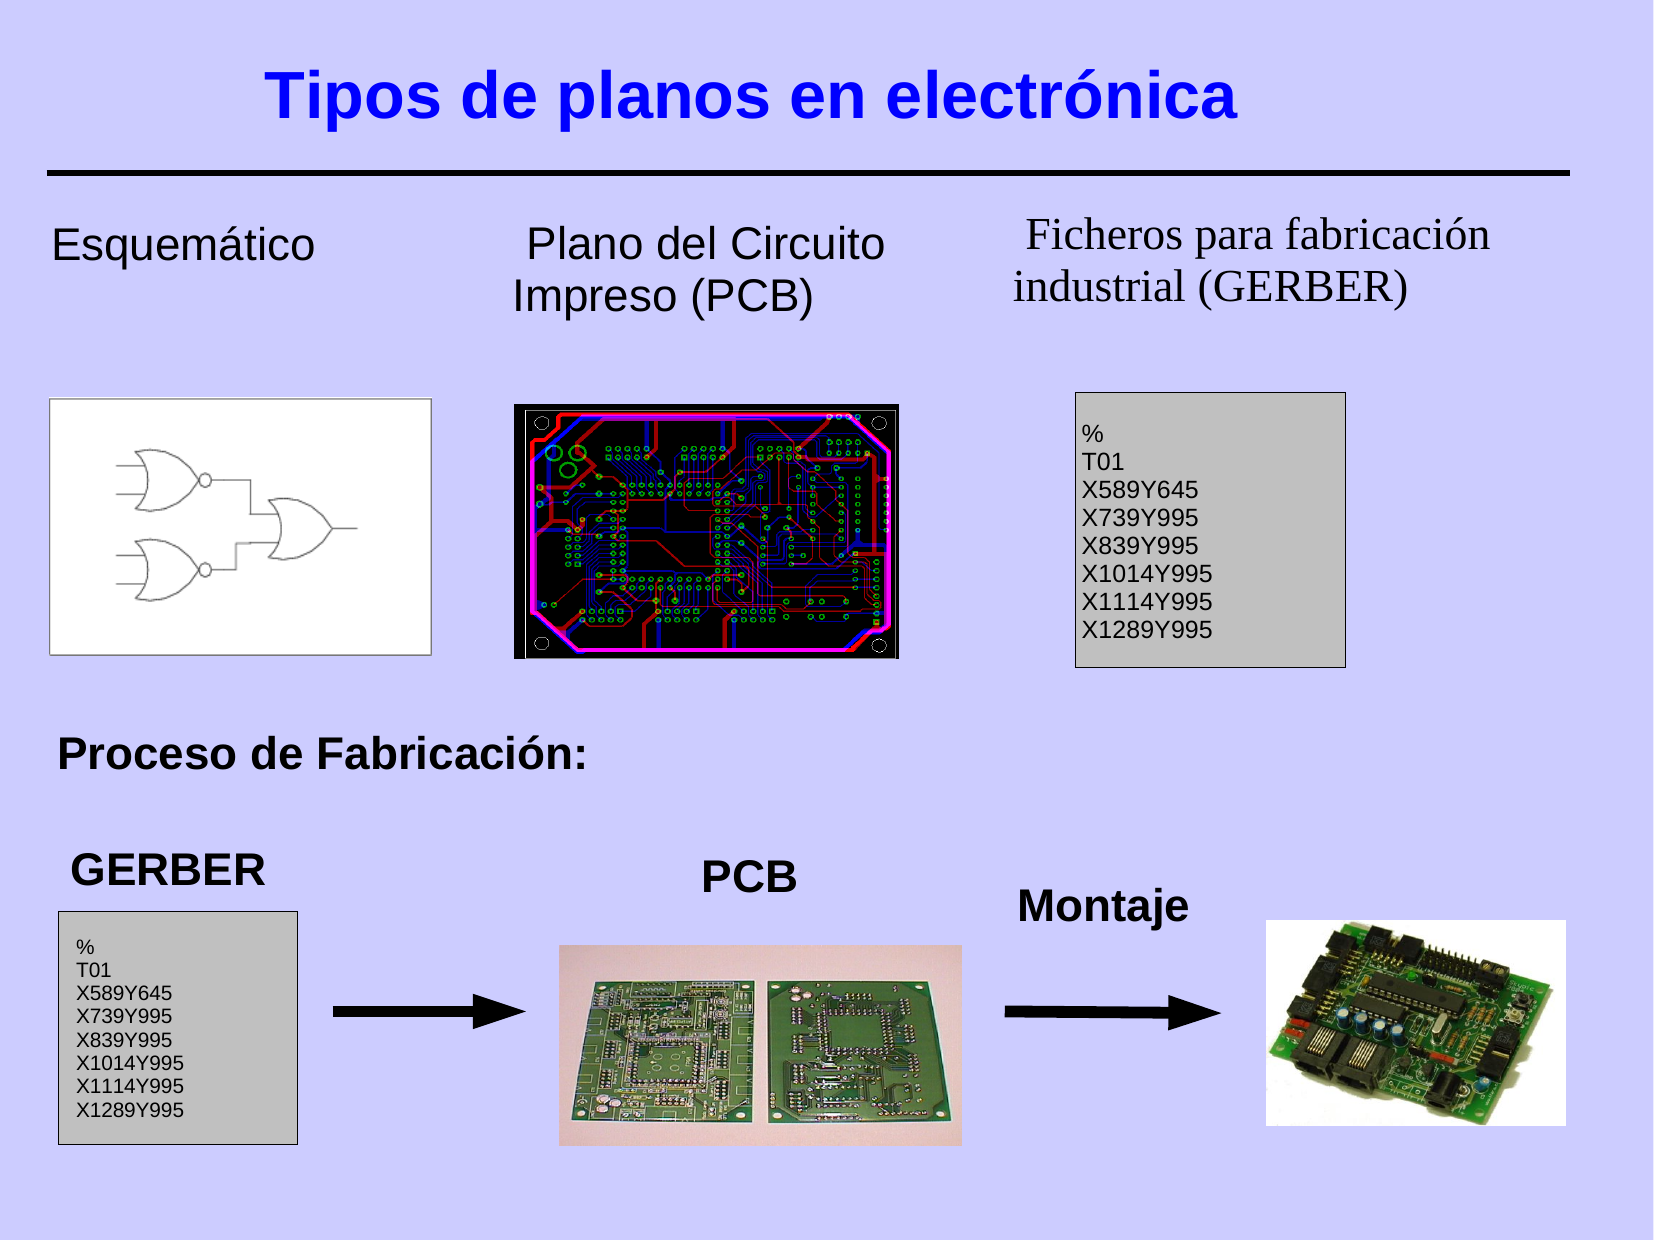

# Tipos de planos en electrónica
 Ficheros para fabricación industrial (GERBER)
 Plano del Circuito Impreso (PCB)
 Esquemático
%
T01
X589Y645
X739Y995
X839Y995
X1014Y995
X1114Y995
X1289Y995
 Proceso de Fabricación:
 GERBER
PCB
Montaje
%
T01
X589Y645
X739Y995
X839Y995
X1014Y995
X1114Y995
X1289Y995